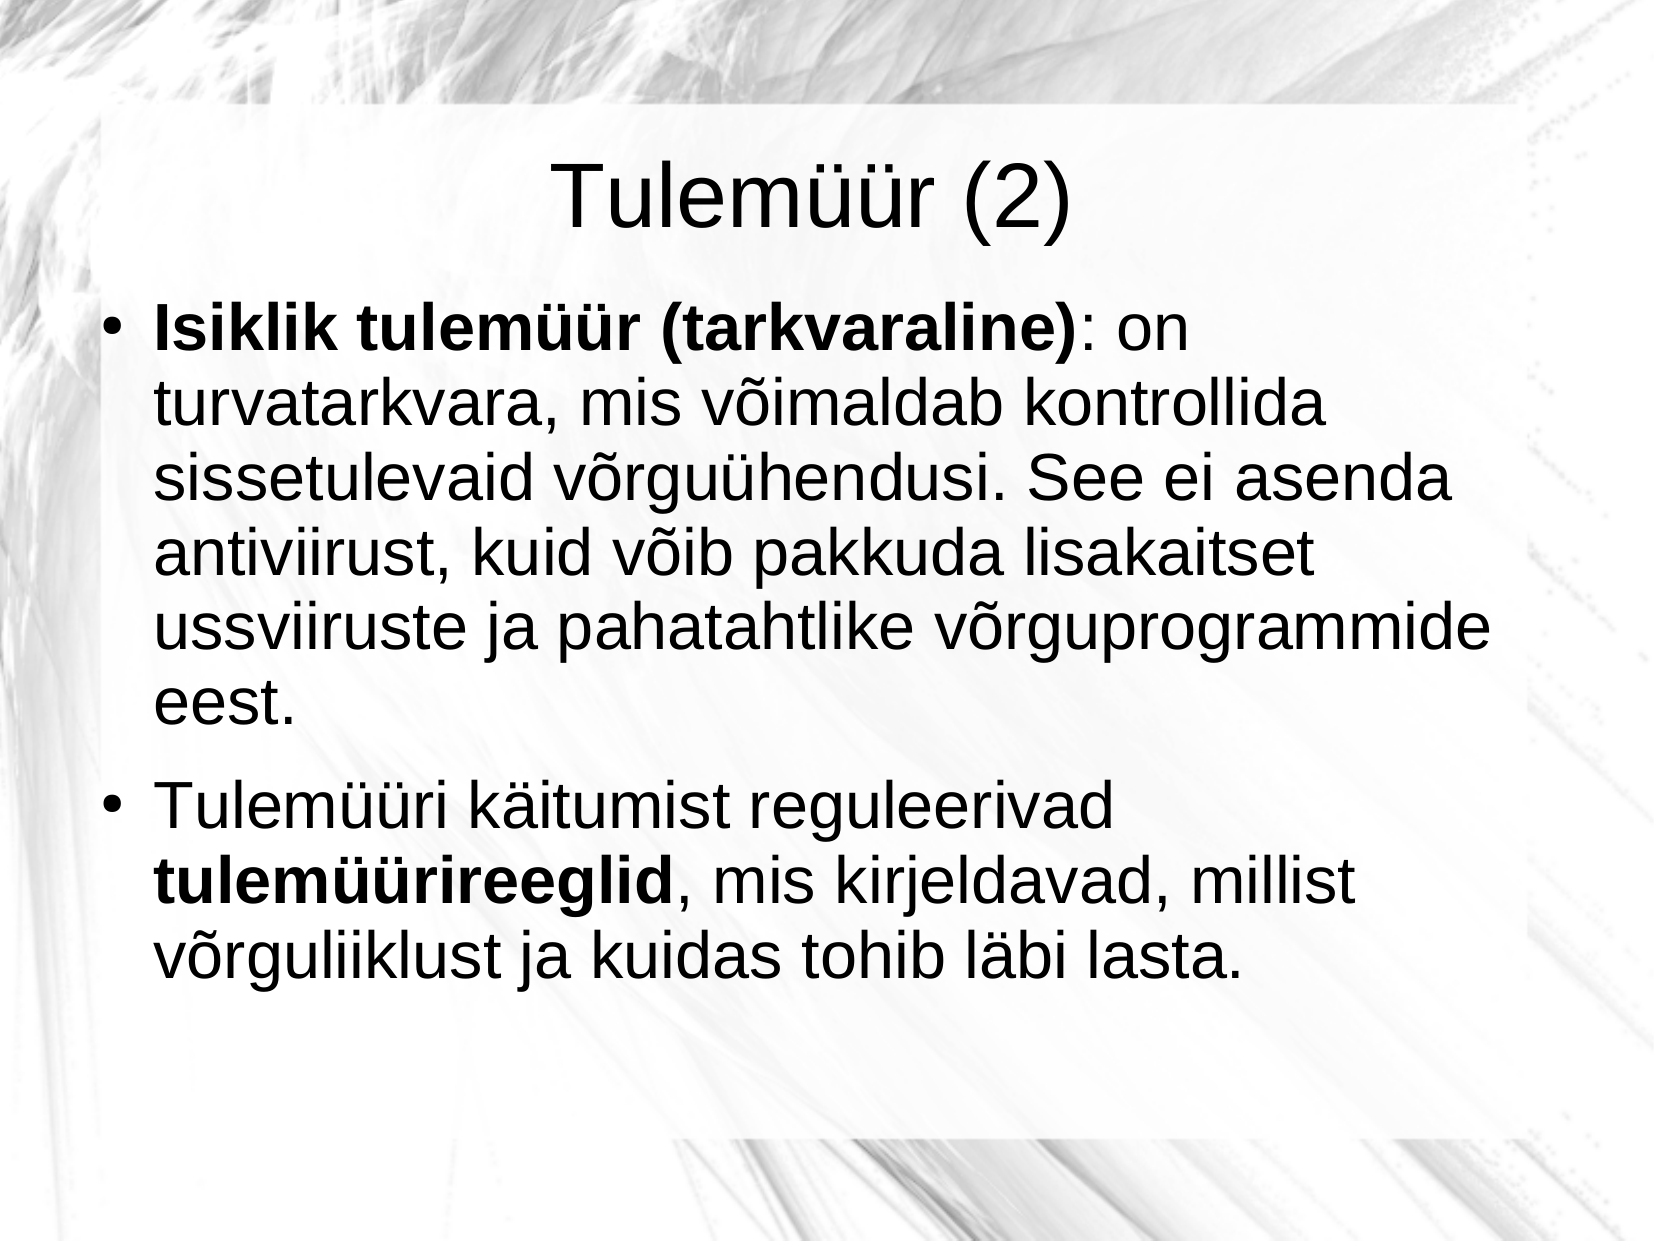

# Tulemüür (2)
Isiklik tulemüür (tarkvaraline): on turvatarkvara, mis võimaldab kontrollida sissetulevaid võrguühendusi. See ei asenda antiviirust, kuid võib pakkuda lisakaitset ussviiruste ja pahatahtlike võrguprogrammide eest.
Tulemüüri käitumist reguleerivad tulemüürireeglid, mis kirjeldavad, millist võrguliiklust ja kuidas tohib läbi lasta.